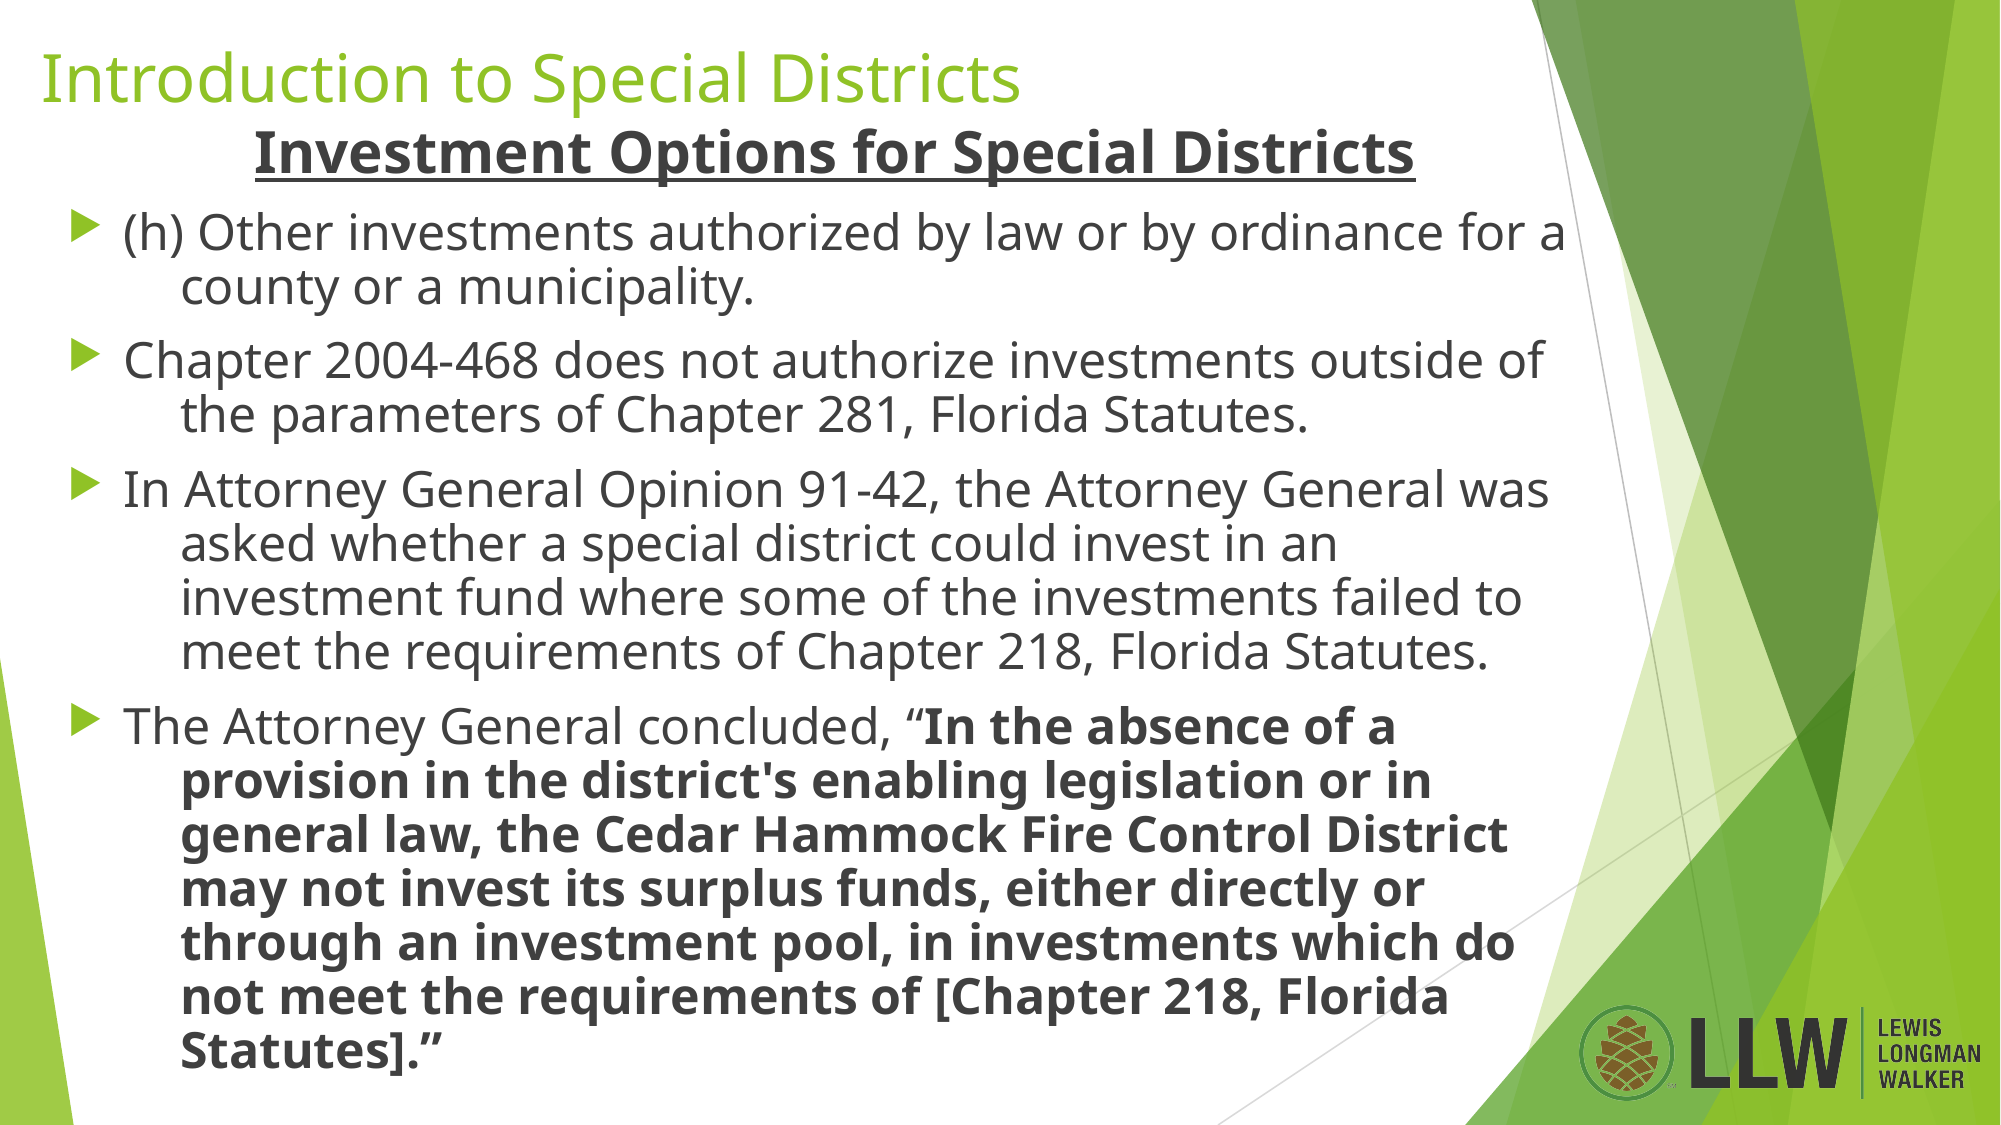

# Introduction to Special Districts
Investment Options for Special Districts
(h) Other investments authorized by law or by ordinance for a county or a municipality.
Chapter 2004-468 does not authorize investments outside of the parameters of Chapter 281, Florida Statutes.
In Attorney General Opinion 91-42, the Attorney General was asked whether a special district could invest in an investment fund where some of the investments failed to meet the requirements of Chapter 218, Florida Statutes.
The Attorney General concluded, “In the absence of a provision in the district's enabling legislation or in general law, the Cedar Hammock Fire Control District may not invest its surplus funds, either directly or through an investment pool, in investments which do not meet the requirements of [Chapter 218, Florida Statutes].”